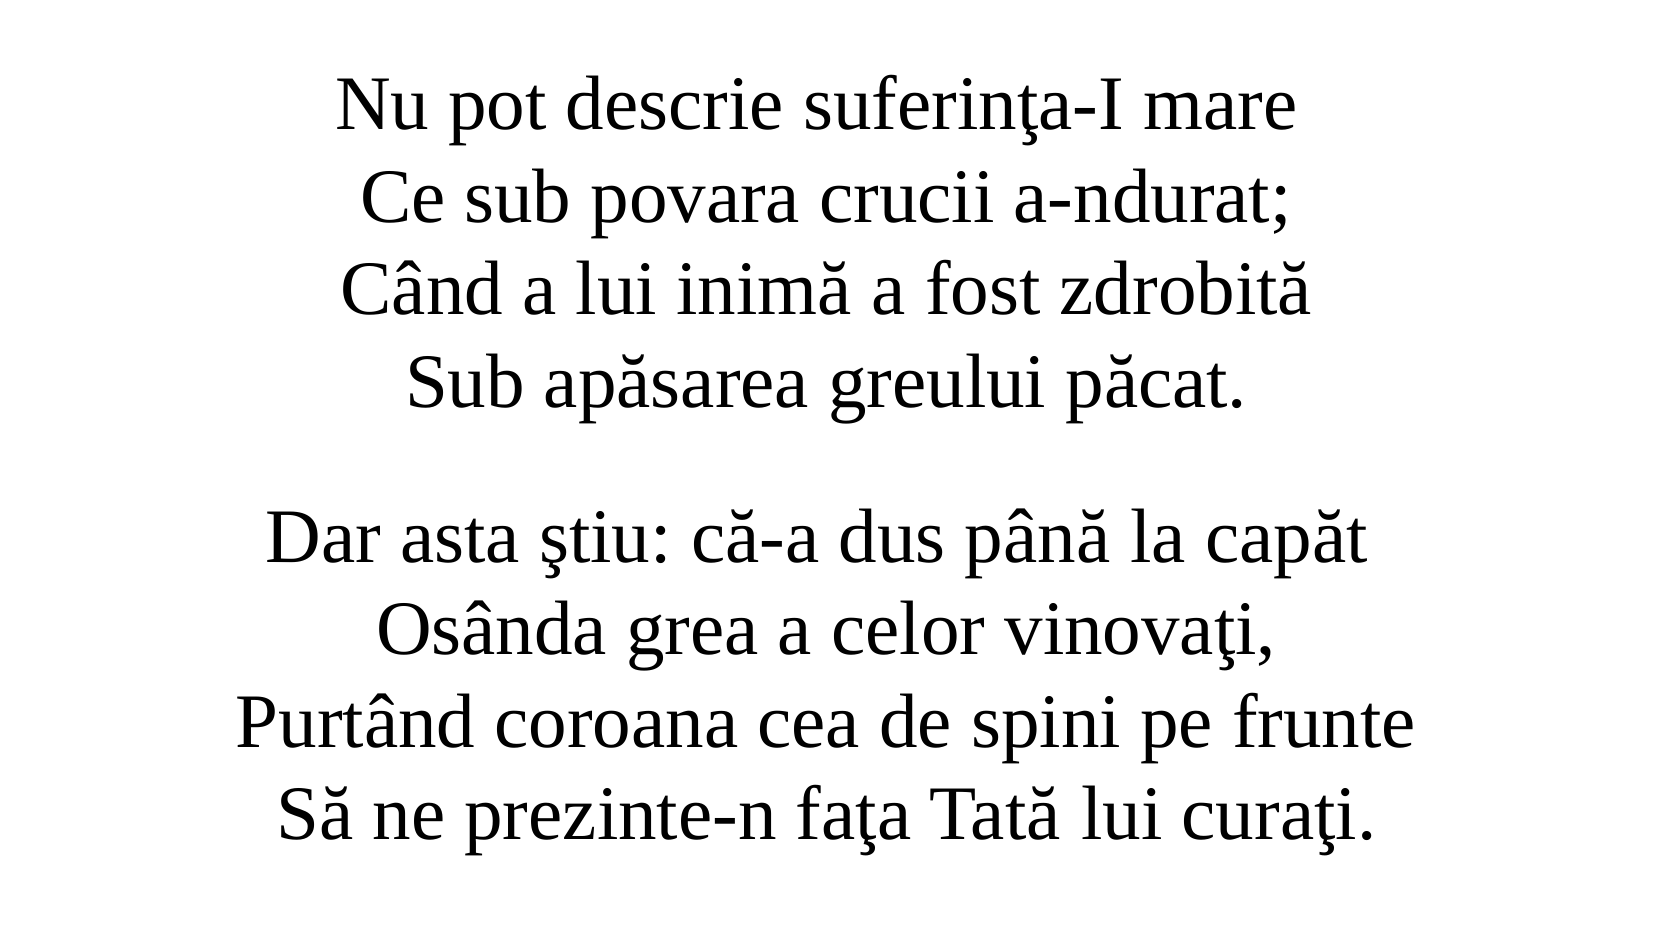

# Nu pot descrie suferinţa-I mare
Ce sub povara crucii a-ndurat;
Când a lui inimă a fost zdrobită
Sub apăsarea greului păcat.
Dar asta ştiu: că-a dus până la capăt
Osânda grea a celor vinovaţi,
Purtând coroana cea de spini pe frunte
Să ne prezinte-n faţa Tată lui curaţi.